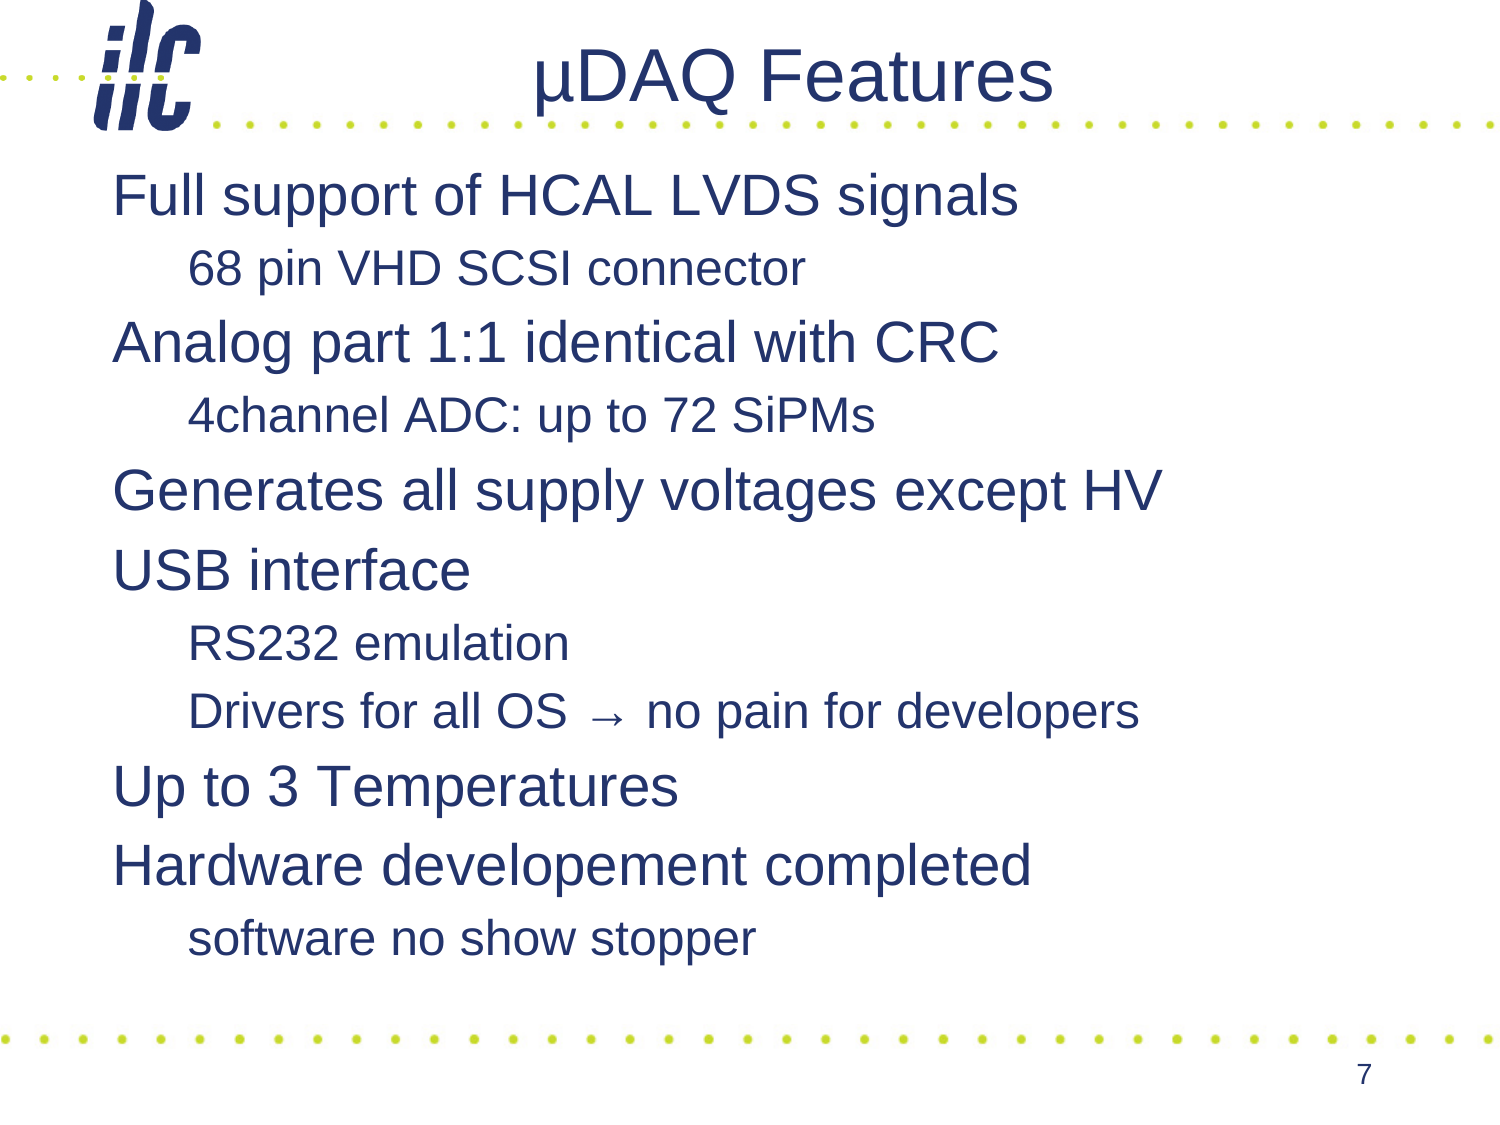

# µDAQ Features
Full support of HCAL LVDS signals
68 pin VHD SCSI connector
Analog part 1:1 identical with CRC
4channel ADC: up to 72 SiPMs
Generates all supply voltages except HV
USB interface
RS232 emulation
Drivers for all OS → no pain for developers
Up to 3 Temperatures
Hardware developement completed
software no show stopper
7